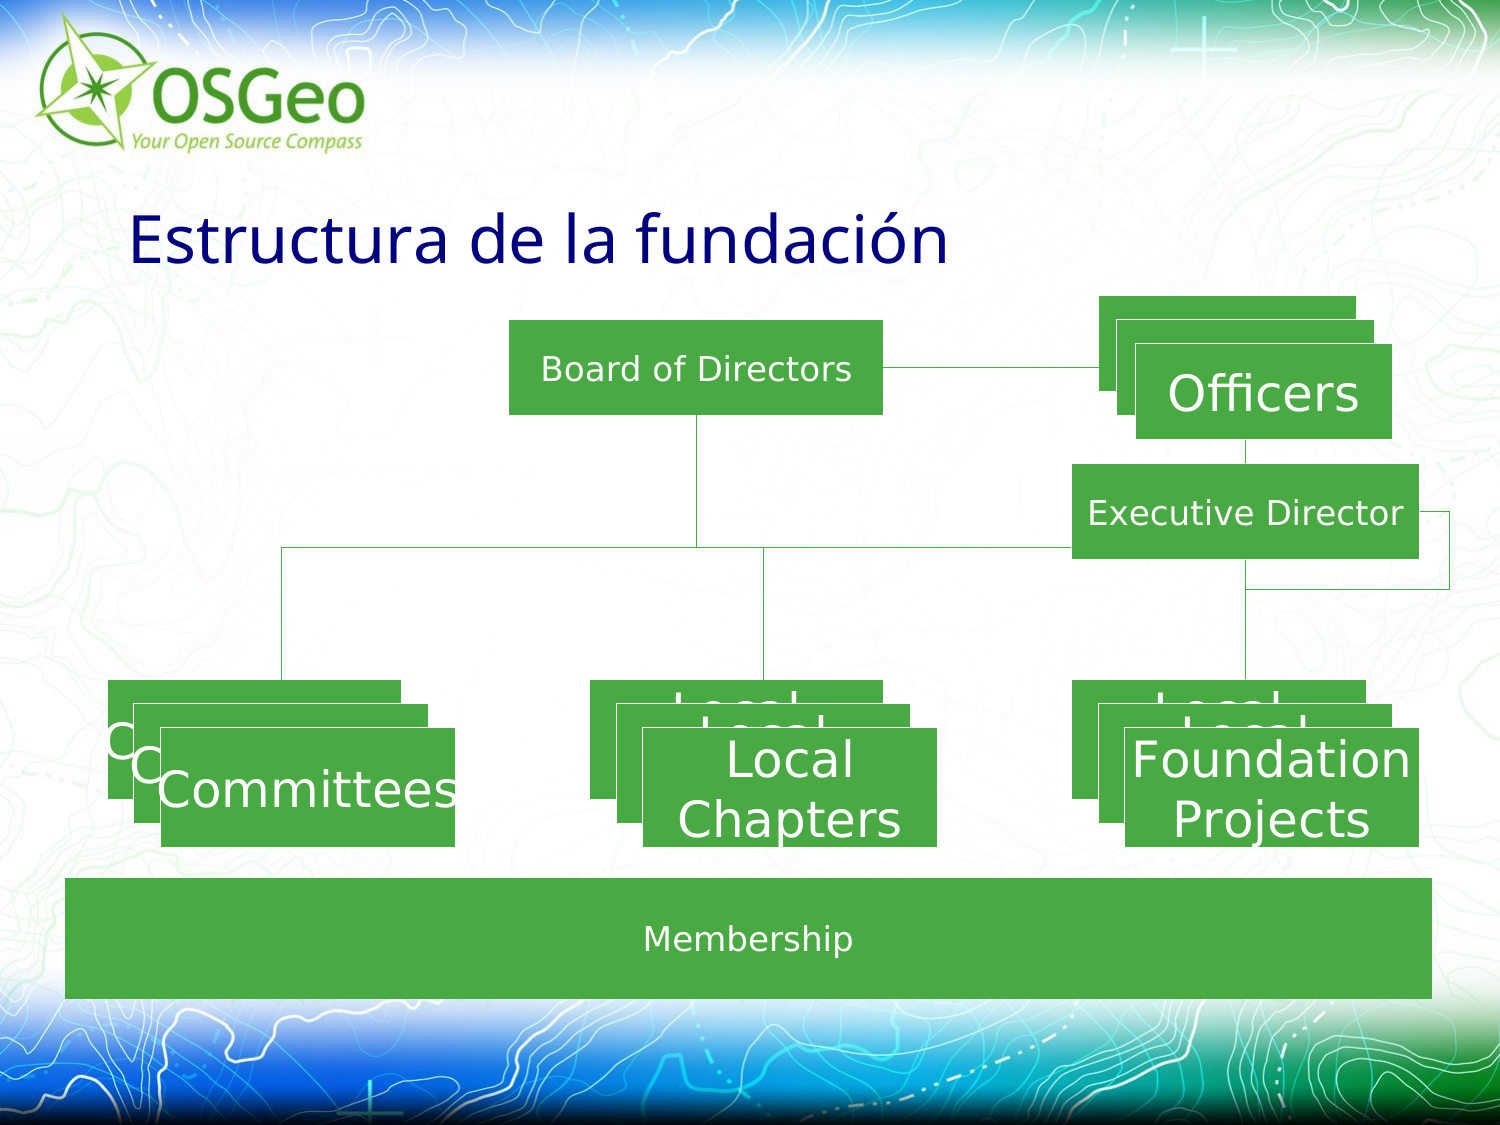

# Estructura de la fundación
Officers
Officers
Officers
Board of Directors
Executive Director
Committees
Committees
Committees
Local
Chapters
Local
Chapters
Local
Chapters
Local
Chapters
Local
Chapters
Foundation
Projects
Membership